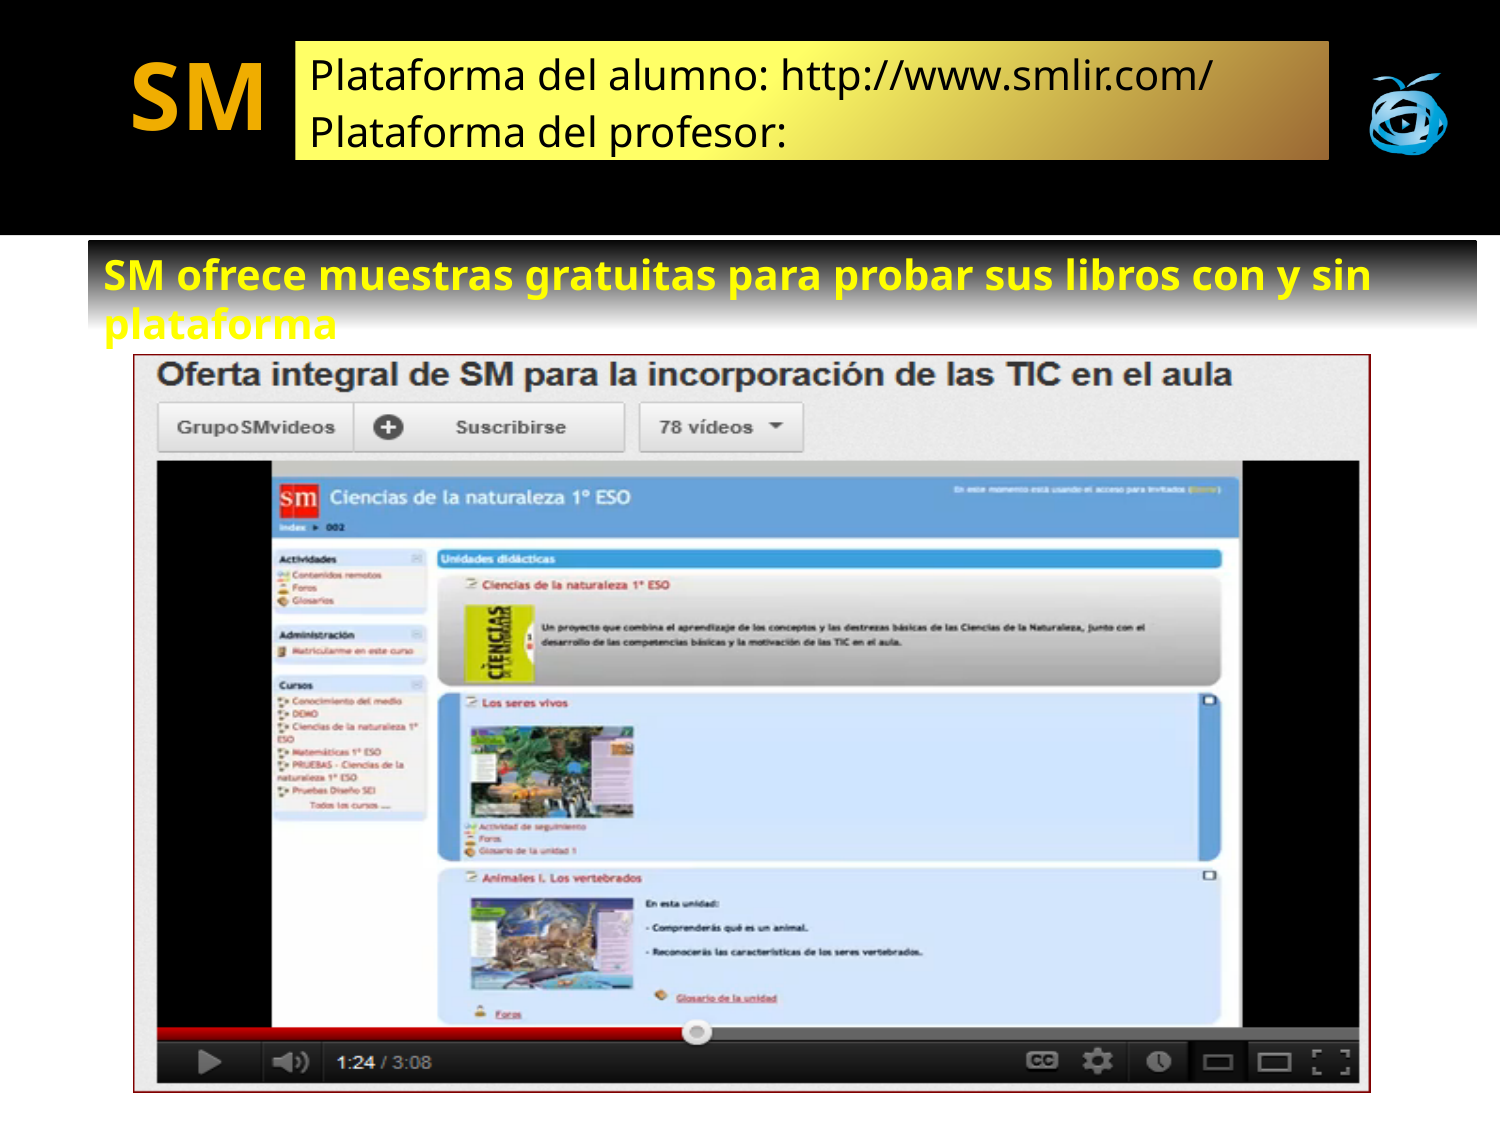

# SM
Plataforma del alumno: http://www.smlir.com/
Plataforma del profesor: http://www.smconectados.com/
SM ofrece muestras gratuitas para probar sus libros con y sin plataforma